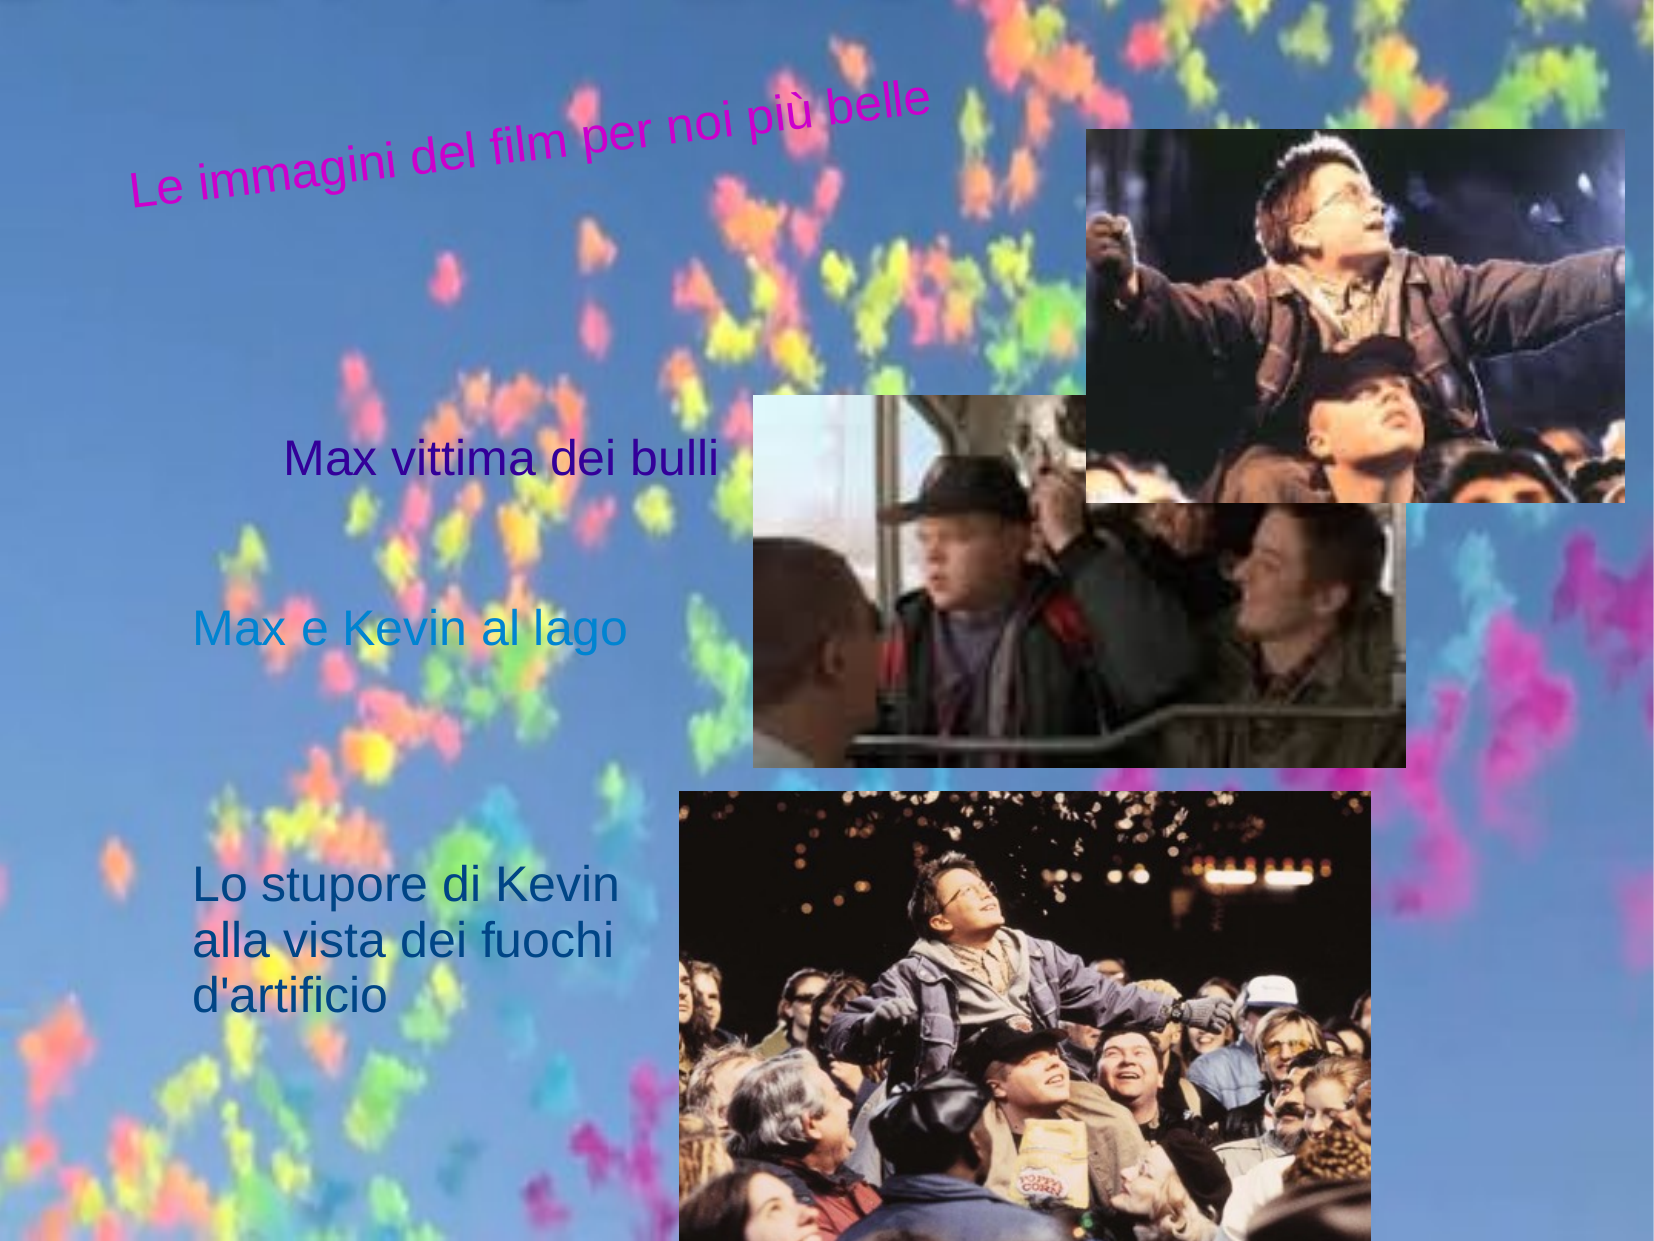

Le immagini del film per noi più belle
# Max vittima dei bulli
Max e Kevin al lago
Lo stupore di Kevin alla vista dei fuochi d'artificio